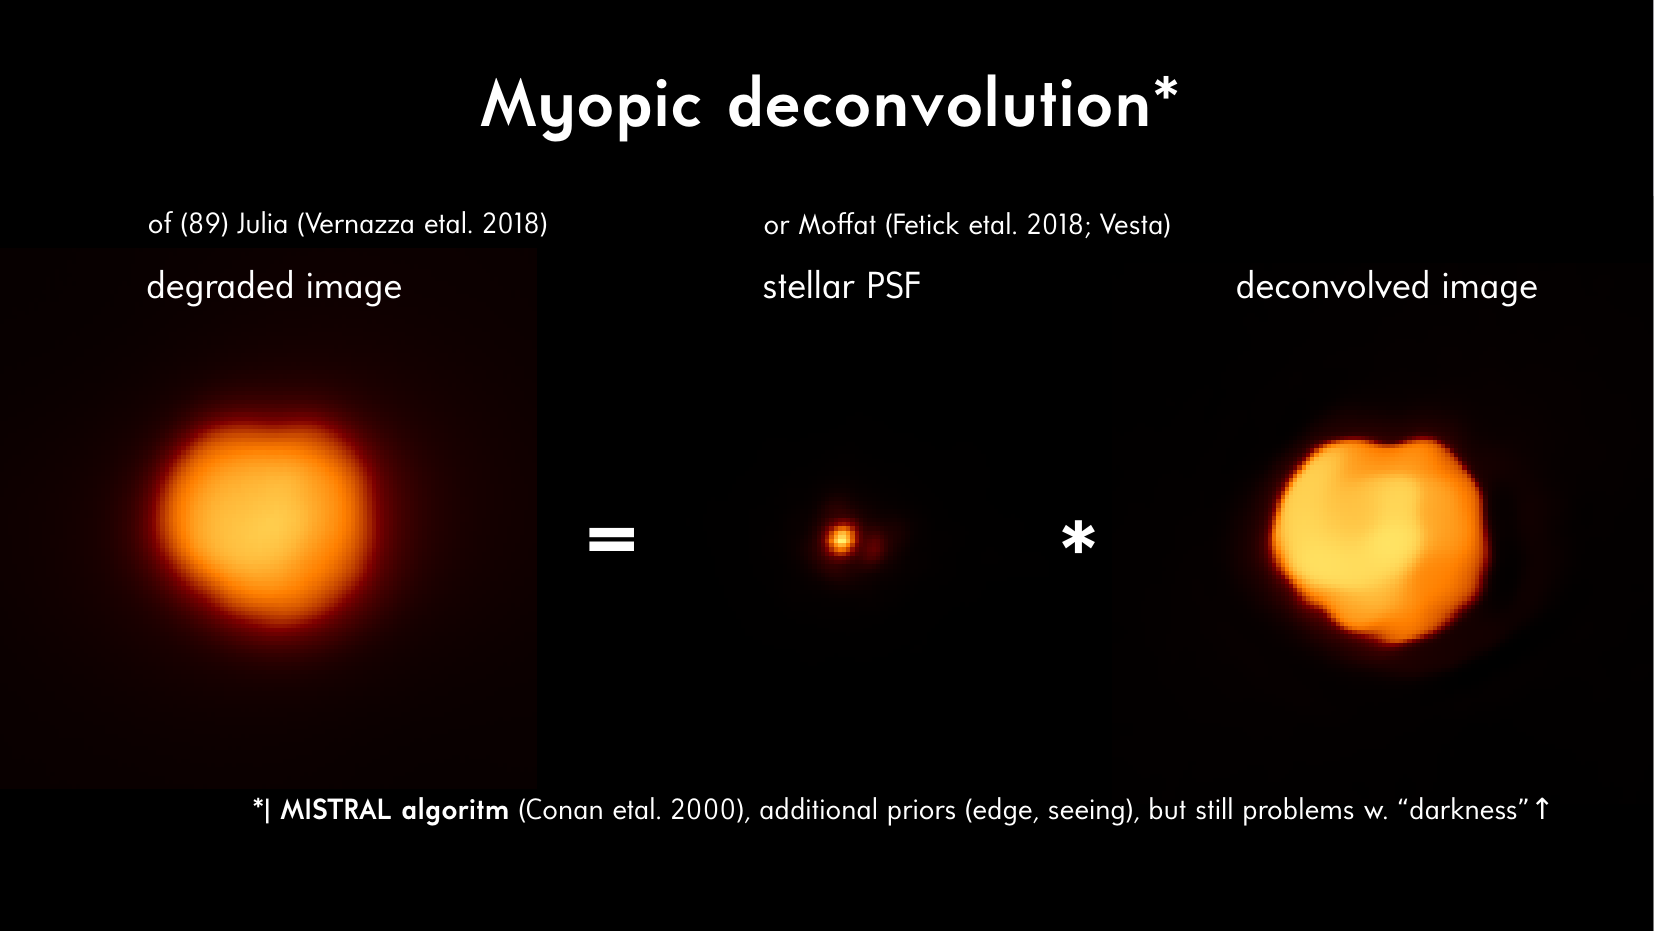

#
Myopic deconvolution*
of (89) Julia (Vernazza etal. 2018)
or Moffat (Fetick etal. 2018; Vesta)
degraded image stellar PSF deconvolved image
=
*
*| MISTRAL algoritm (Conan etal. 2000), additional priors (edge, seeing), but still problems w. “darkness”↑